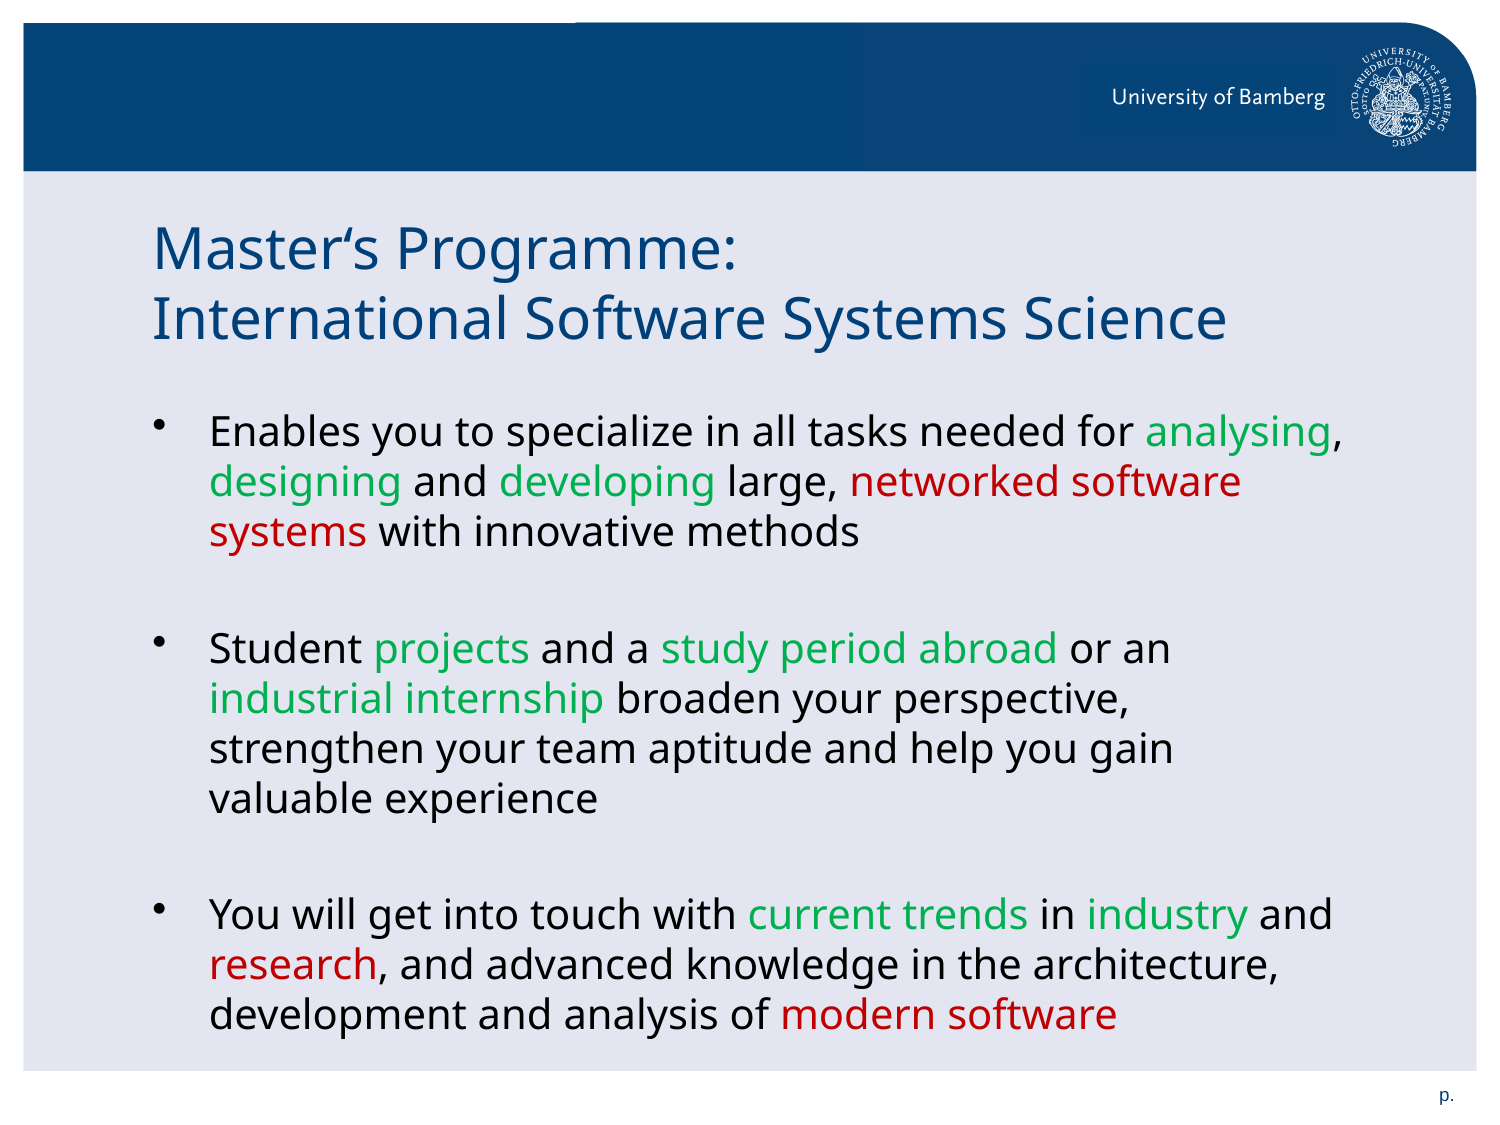

# Master‘s Programme: International Software Systems Science
Enables you to specialize in all tasks needed for analysing, designing and developing large, networked software systems with innovative methods
Student projects and a study period abroad or an industrial internship broaden your perspective, strengthen your team aptitude and help you gain valuable experience
You will get into touch with current trends in industry and research, and advanced knowledge in the architecture, development and analysis of modern software